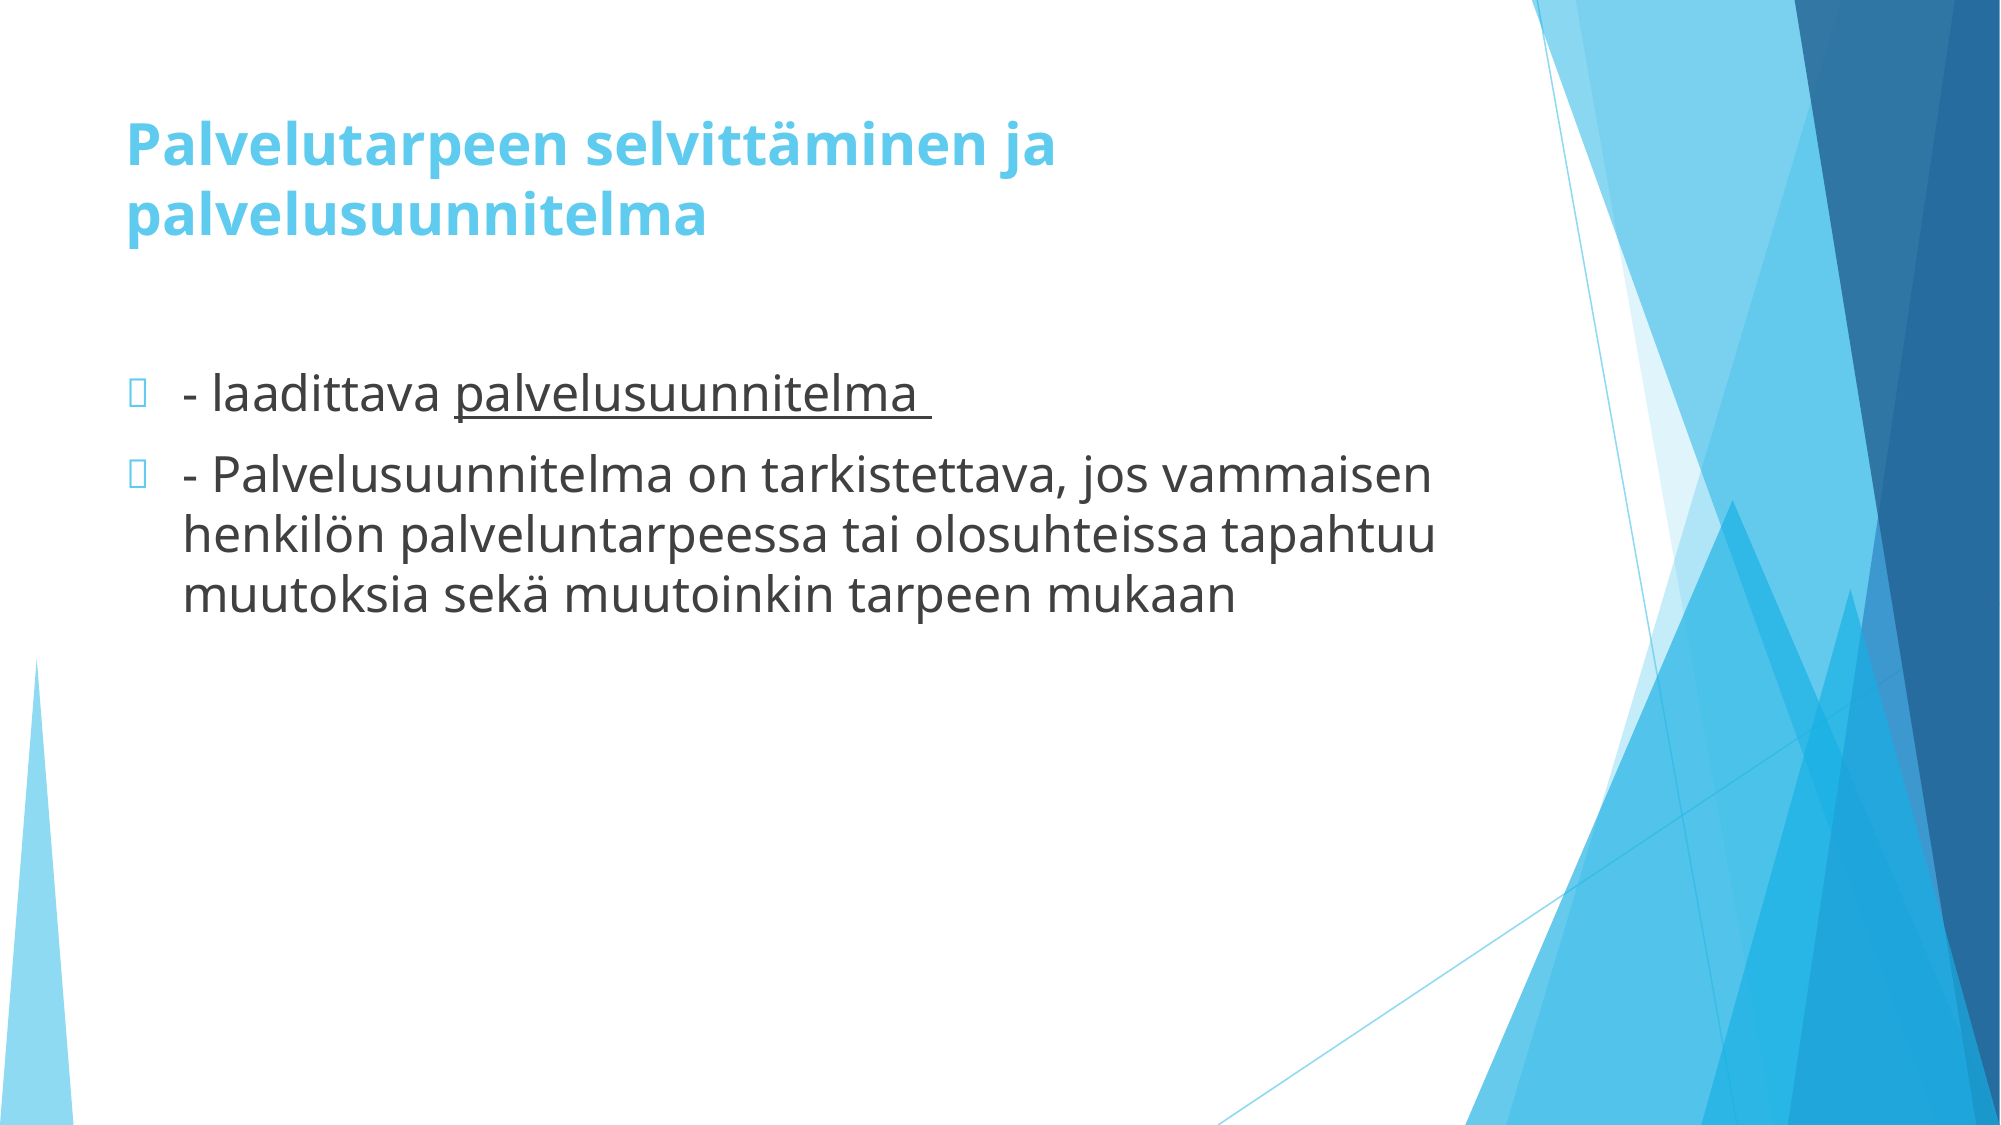

# Palvelutarpeen selvittäminen ja palvelusuunnitelma
- laadittava palvelusuunnitelma
- Palvelusuunnitelma on tarkistettava, jos vammaisen henkilön palveluntarpeessa tai olosuhteissa tapahtuu muutoksia sekä muutoinkin tarpeen mukaan